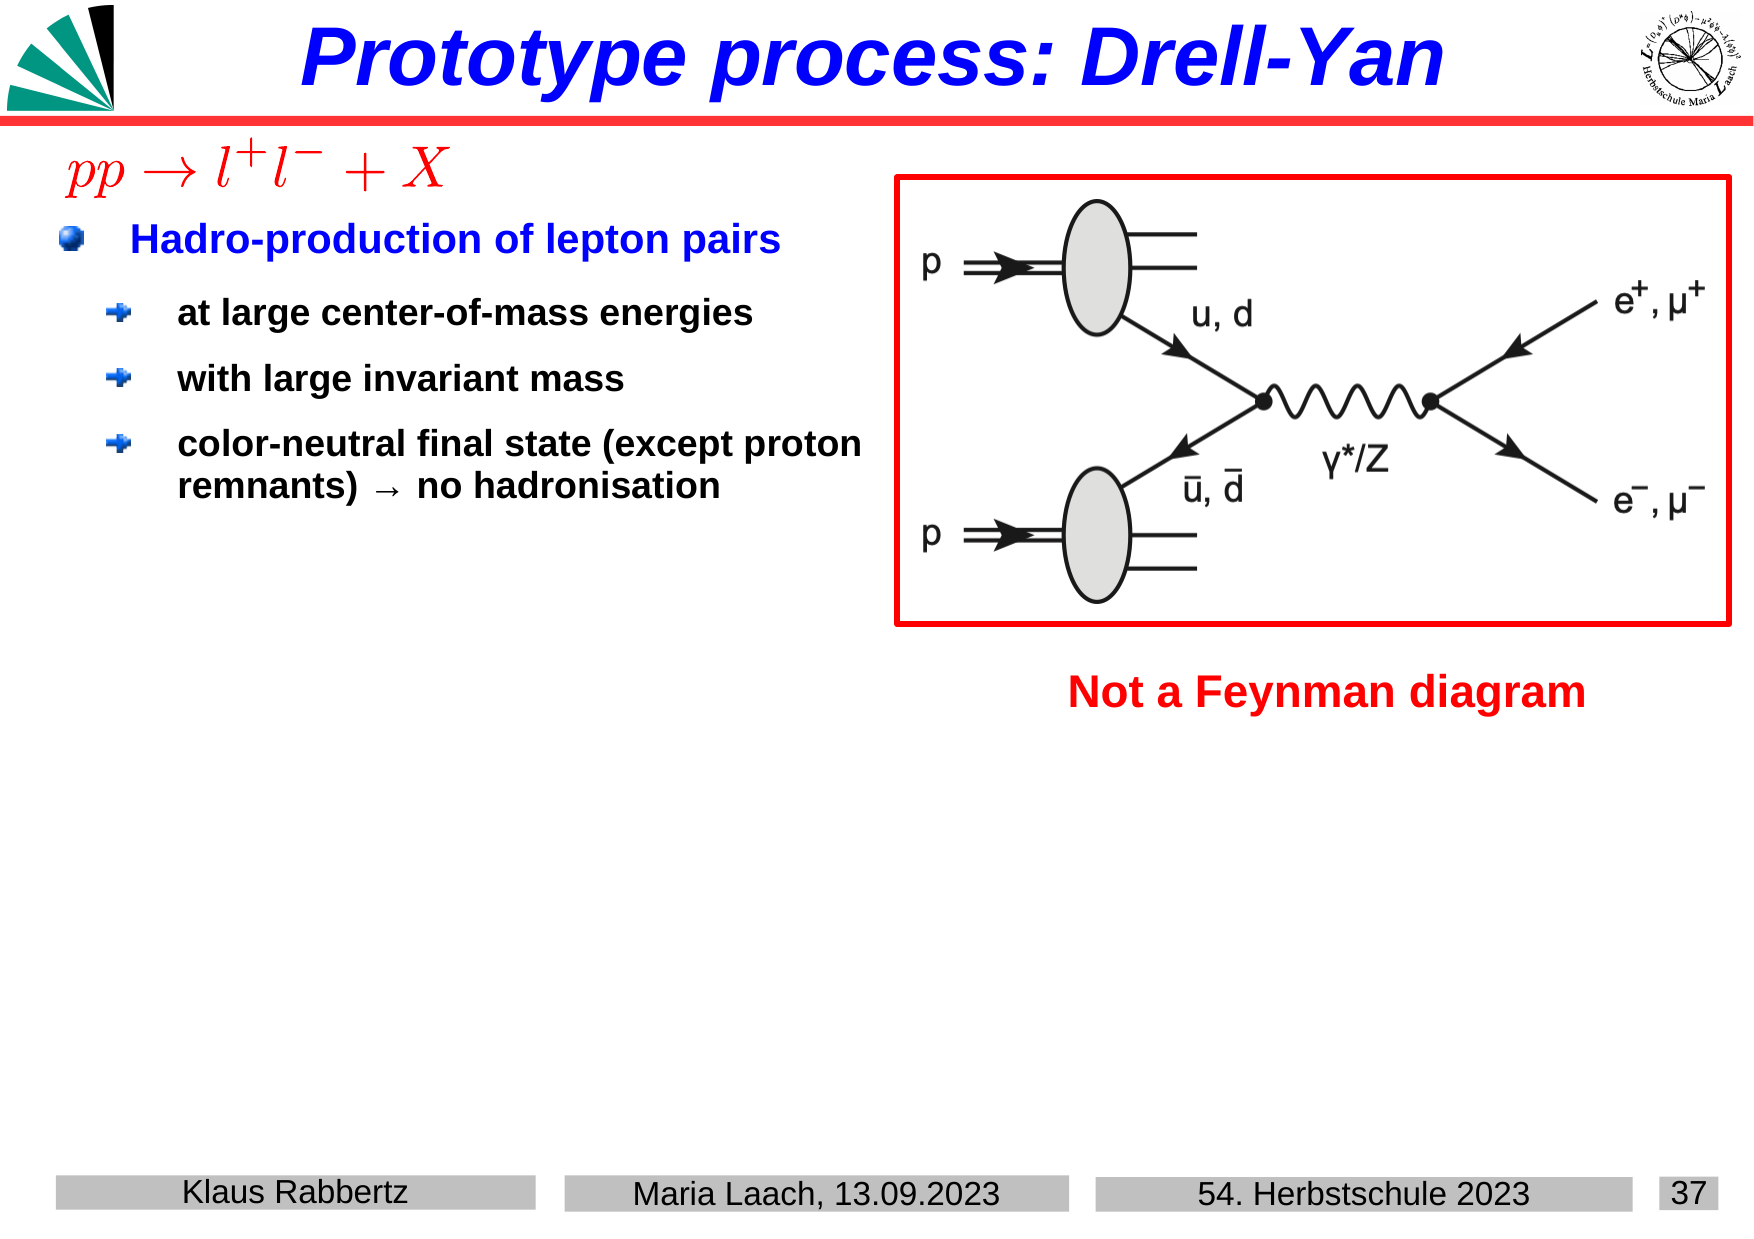

# Prototype process: Drell-Yan
Hadro-production of lepton pairs
at large center-of-mass energies
with large invariant mass
color-neutral final state (except proton remnants) → no hadronisation
Not a Feynman diagram